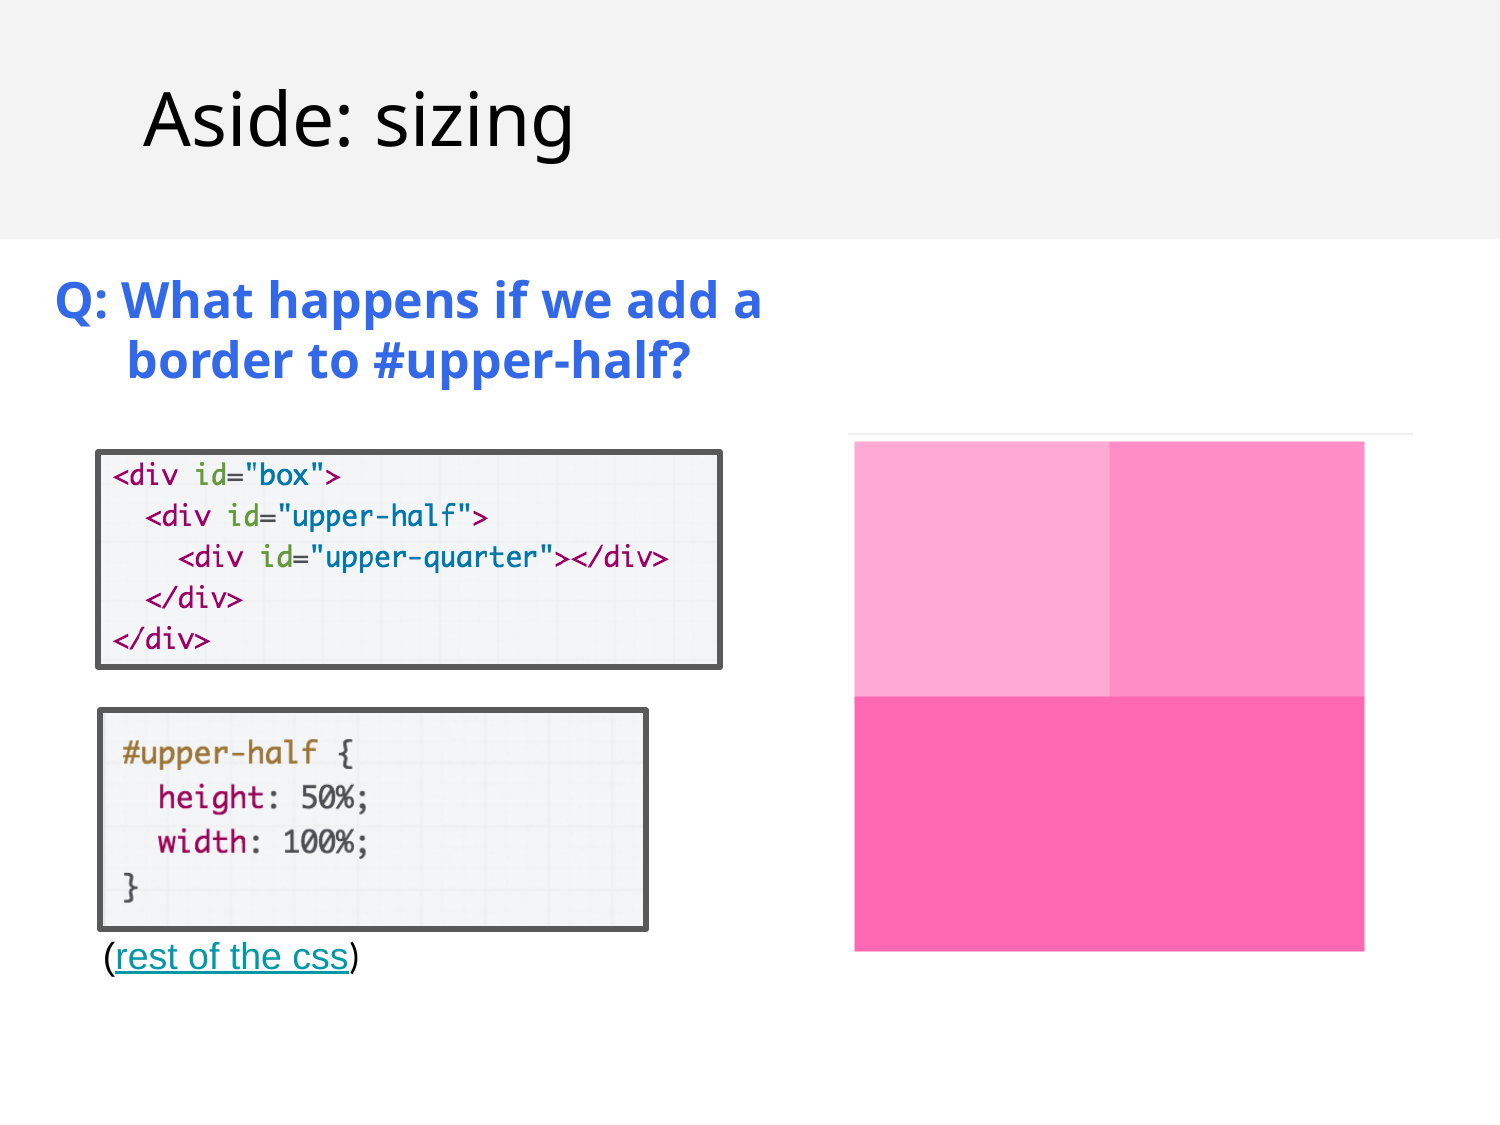

# Aside: sizing
Q: What happens if we add a border to #upper-half?
(rest of the css)